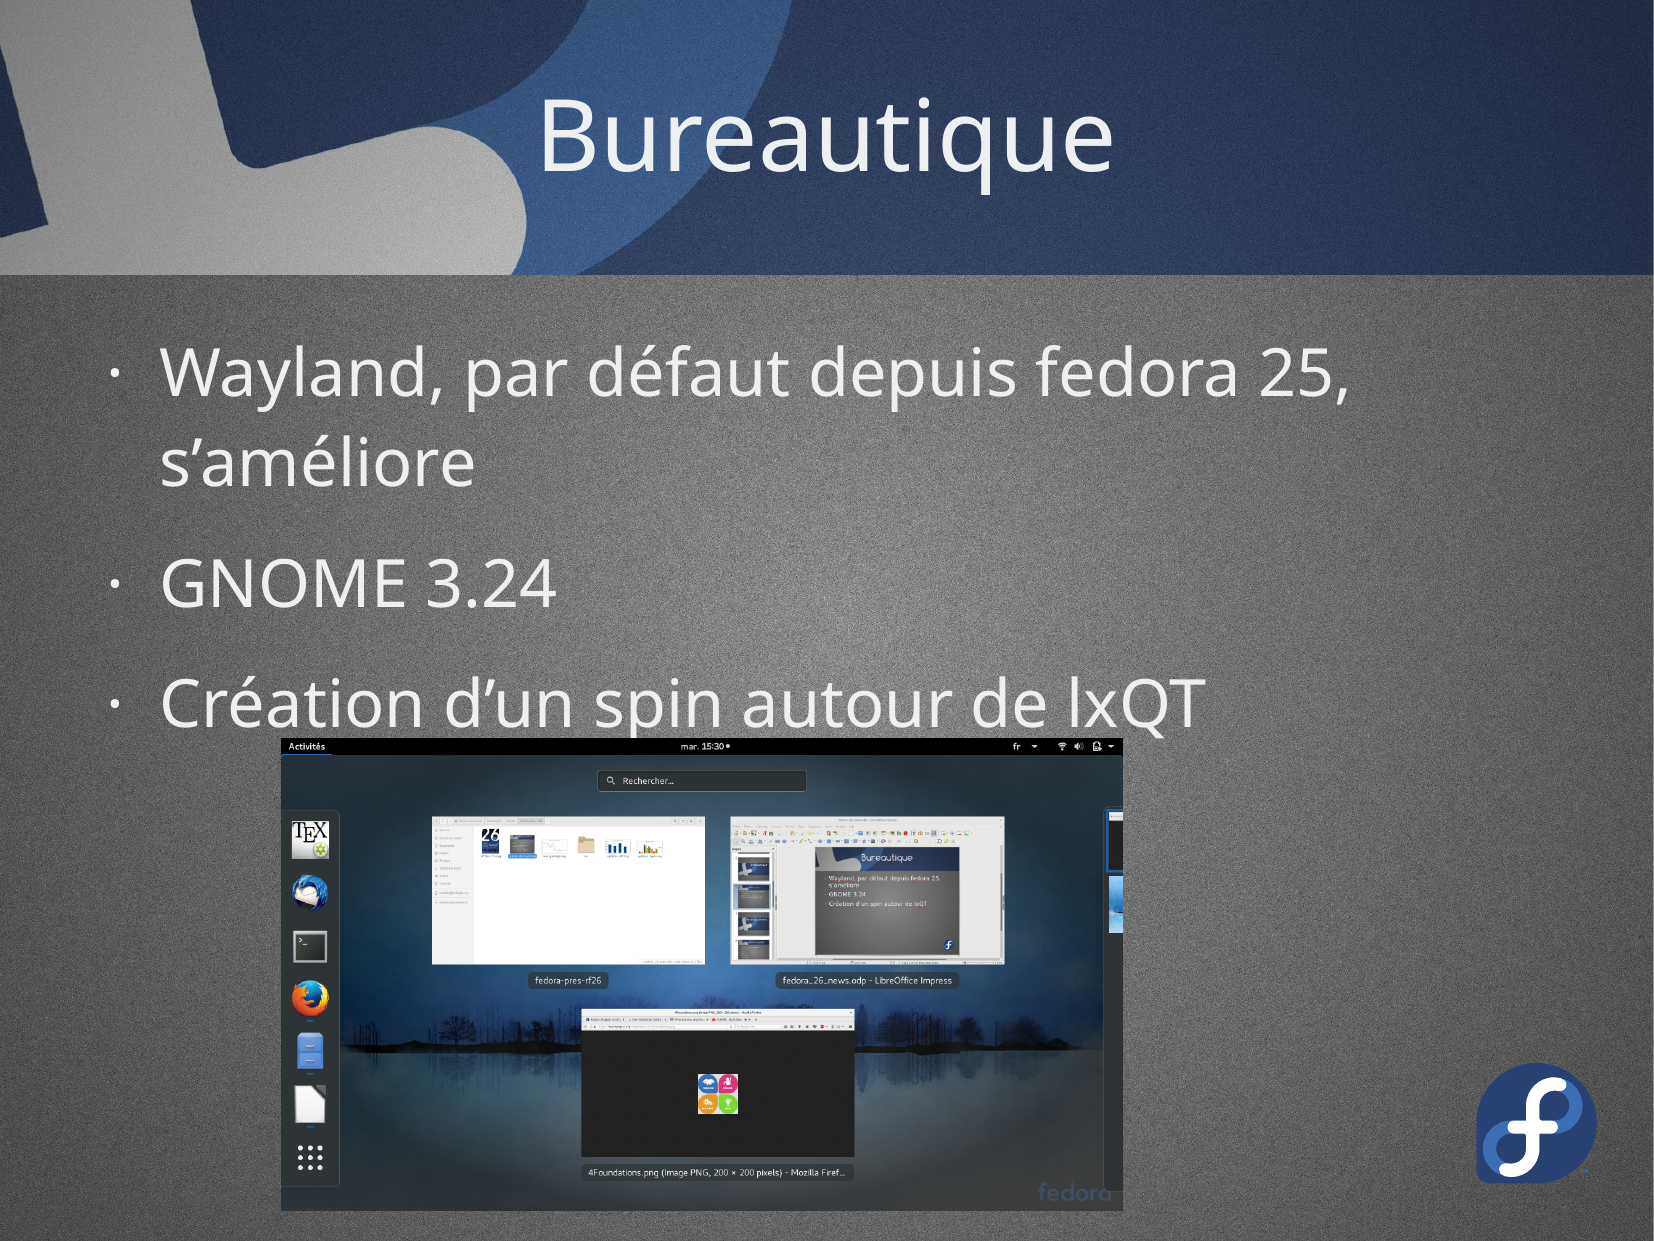

# Bureautique
Wayland, par défaut depuis fedora 25, s’améliore
GNOME 3.24
Création d’un spin autour de lxQT